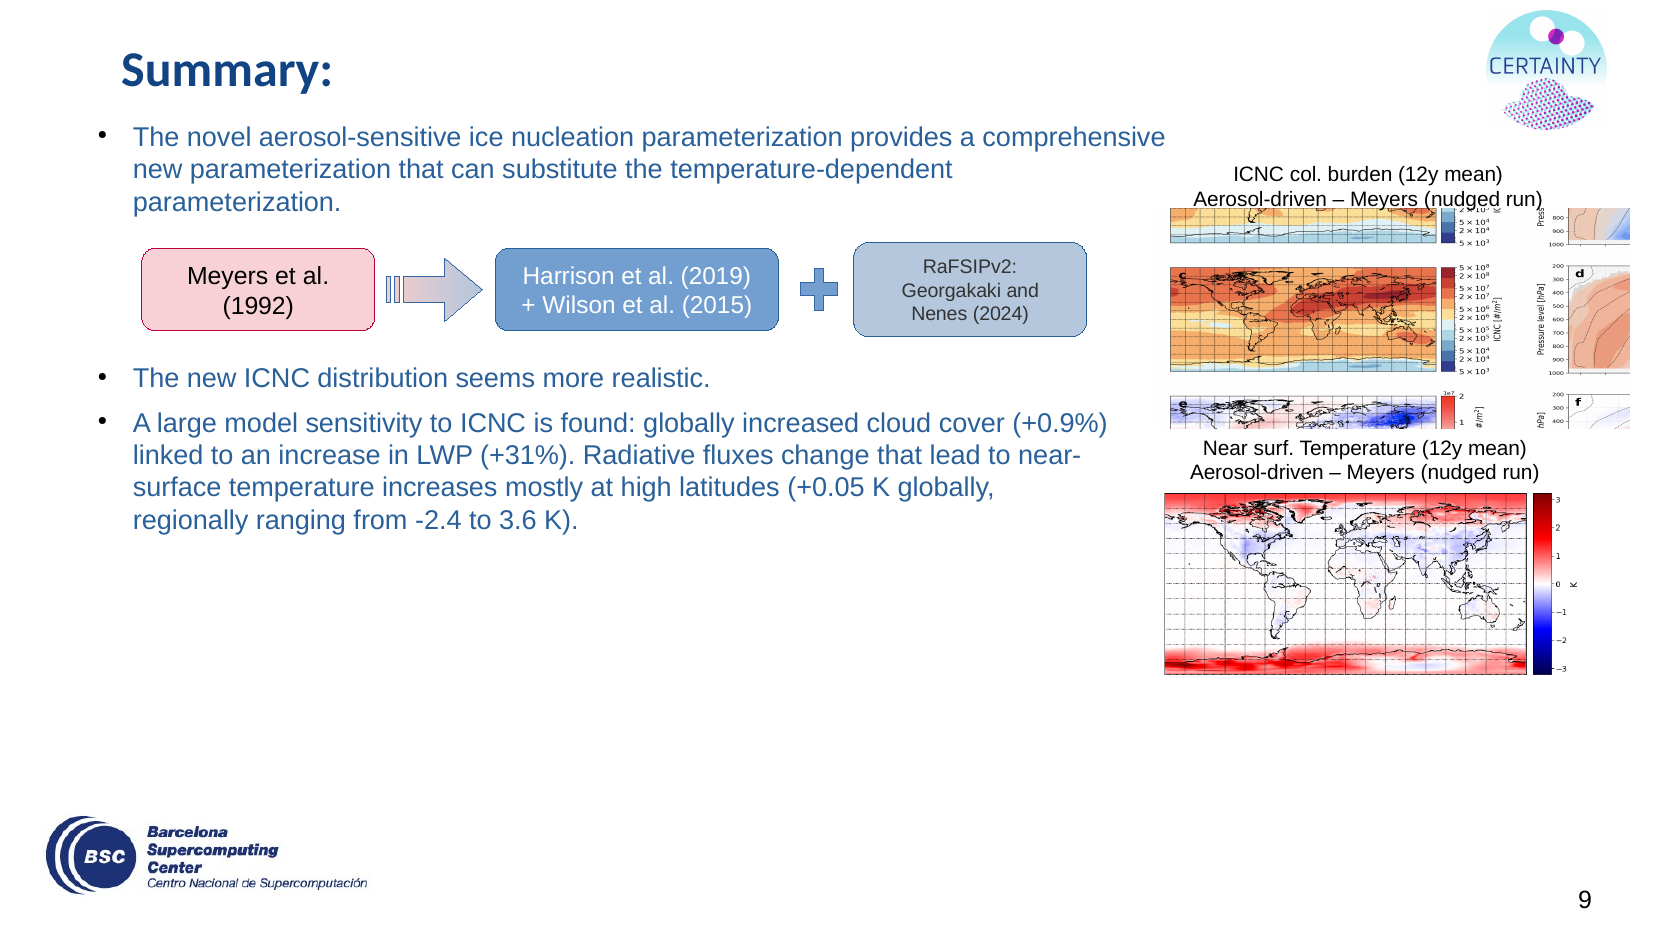

Summary:
The novel aerosol-sensitive ice nucleation parameterization, including primary ice nucleation (combination of Harrison et al. (2019) and Wilson et al. (2015)) and secondary ice processes (RaFSIPv2 by Georgakaki and Nenes (2024)), provides a comprehensive new parameterization that can substitute the temperature-dependent parameterization by Meyers et al. (1992).
The new ICNC distribution seems more realistic since it depicts a clear association of the simulated ICNC with the mineral-dust emission sources and transported areas.
SIP plays an important role in the ICNC production at the SH and mid-low altitudes.
A large model sensitivity to ICNC is found: globally increased cloud cover (+0.9%) linked to an increase in LWP (+31%). Radiative fluxes change that lead to near-surface temperature increases mostly at high latitudes (+0.05 K globally, regionally ranging from -2.4 to 3.6 K).
Implementation of primary biological aerosol particles (PBAPs) in the parameterization framework to better capture their role in ice nucleation.
Integration of the primary and secondary ice production parameterizations into EC-Earth4, ensuring a comprehensive and physically consistent representation of cloud microphysical processes in the next-generation Earth system model.
The novel aerosol-sensitive ice nucleation parameterization provides a comprehensive new parameterization that can substitute the temperature-dependent parameterization.
The new ICNC distribution seems more realistic.
A large model sensitivity to ICNC is found: globally increased cloud cover (+0.9%) linked to an increase in LWP (+31%). Radiative fluxes change that lead to near-surface temperature increases mostly at high latitudes (+0.05 K globally, regionally ranging from -2.4 to 3.6 K).
ICNC col. burden (12y mean)
Aerosol-driven – Meyers (nudged run)
RaFSIPv2: Georgakaki and Nenes (2024)
Meyers et al. (1992)
Harrison et al. (2019) + Wilson et al. (2015)
Near surf. Temperature (12y mean)
Aerosol-driven – Meyers (nudged run)
Testing new updates (species, ageing, INP eﬃciencies)
Test new versions of SIP (in-cloud quantities)
Potentially adding and testing cold cloud heterogeneous freezing
Long-term global simulations